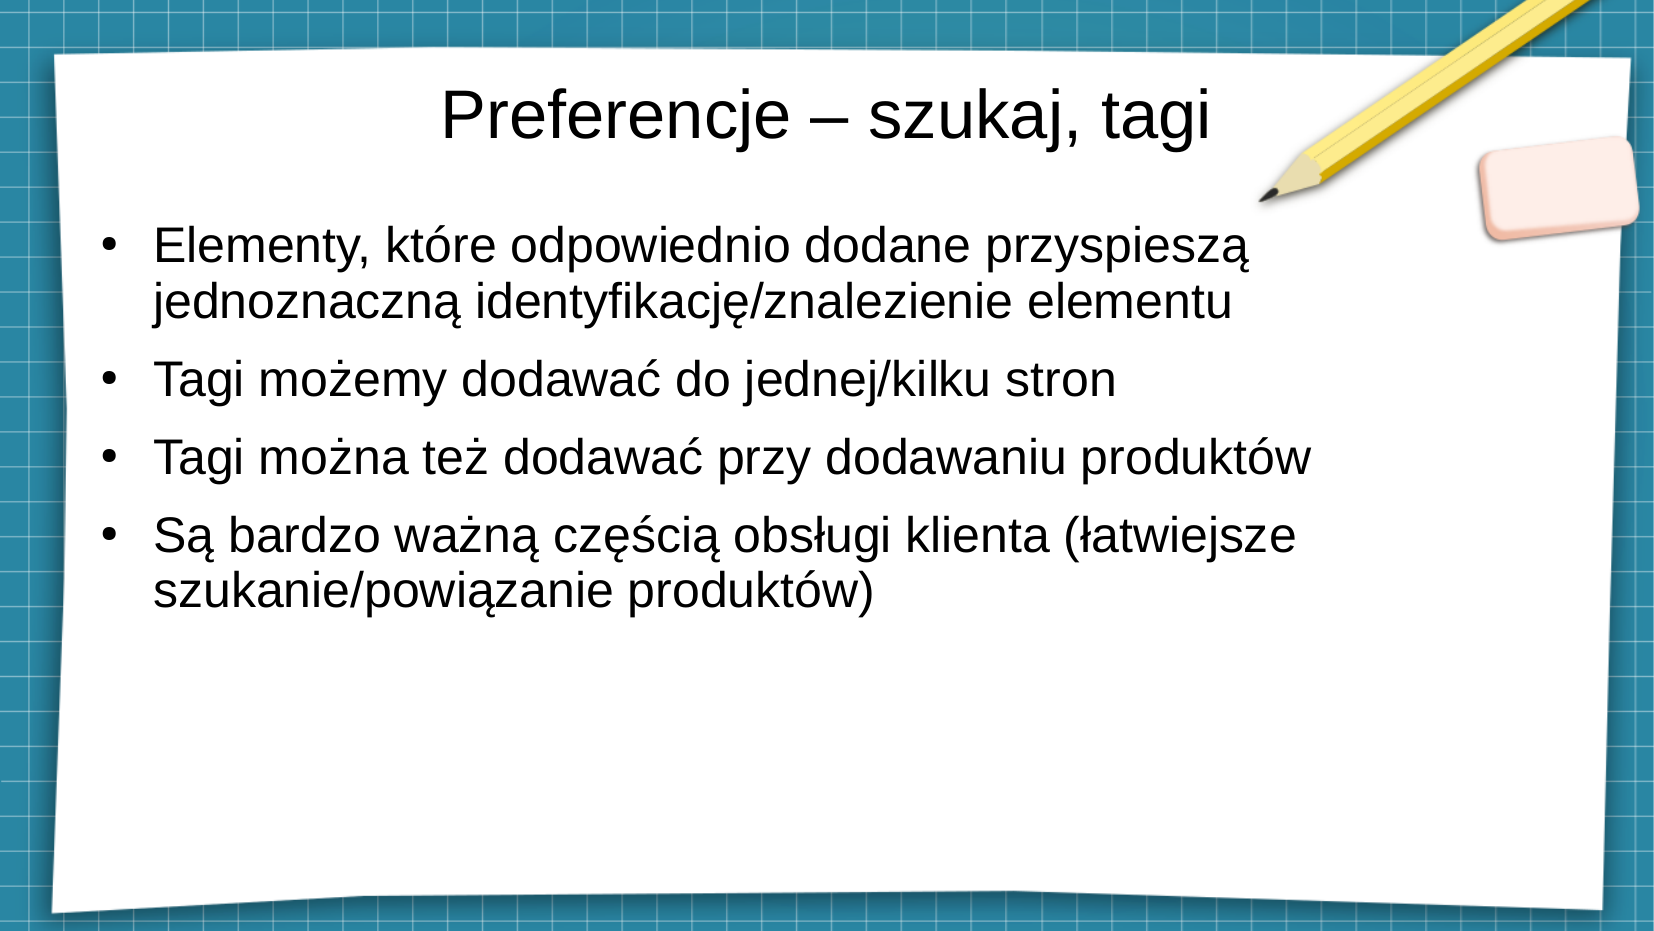

# Preferencje – szukaj, tagi
Elementy, które odpowiednio dodane przyspieszą jednoznaczną identyfikację/znalezienie elementu
Tagi możemy dodawać do jednej/kilku stron
Tagi można też dodawać przy dodawaniu produktów
Są bardzo ważną częścią obsługi klienta (łatwiejsze szukanie/powiązanie produktów)